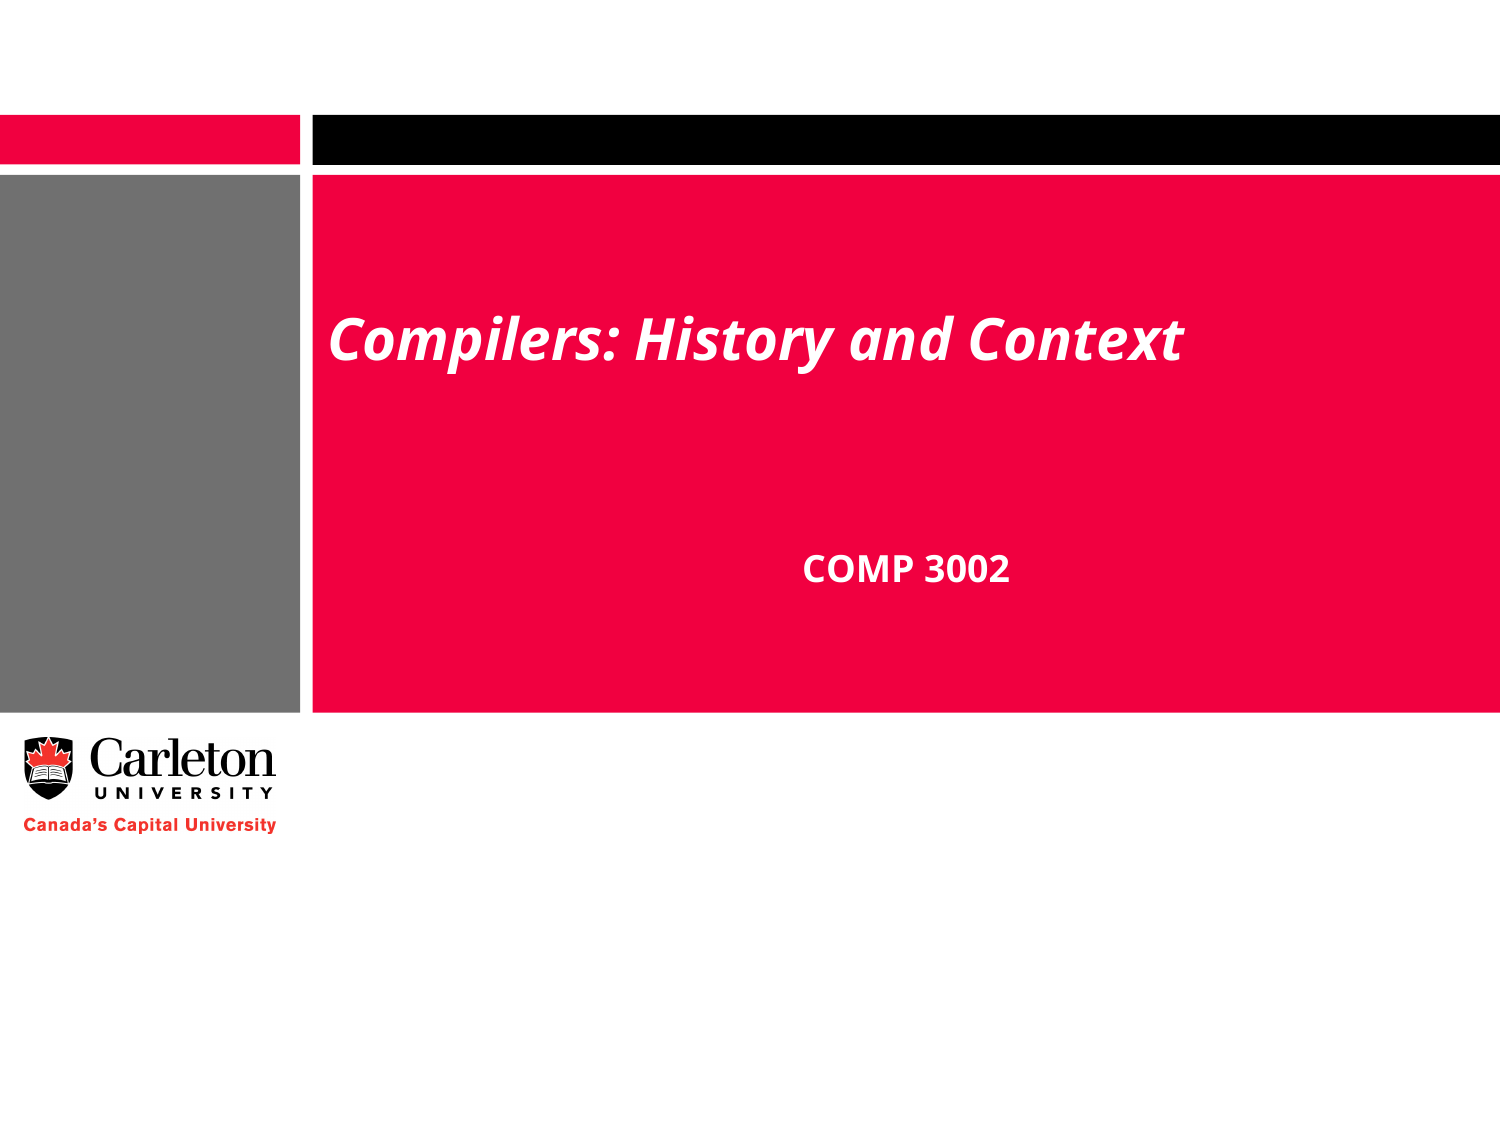

# Compilers: History and Context
COMP 3002